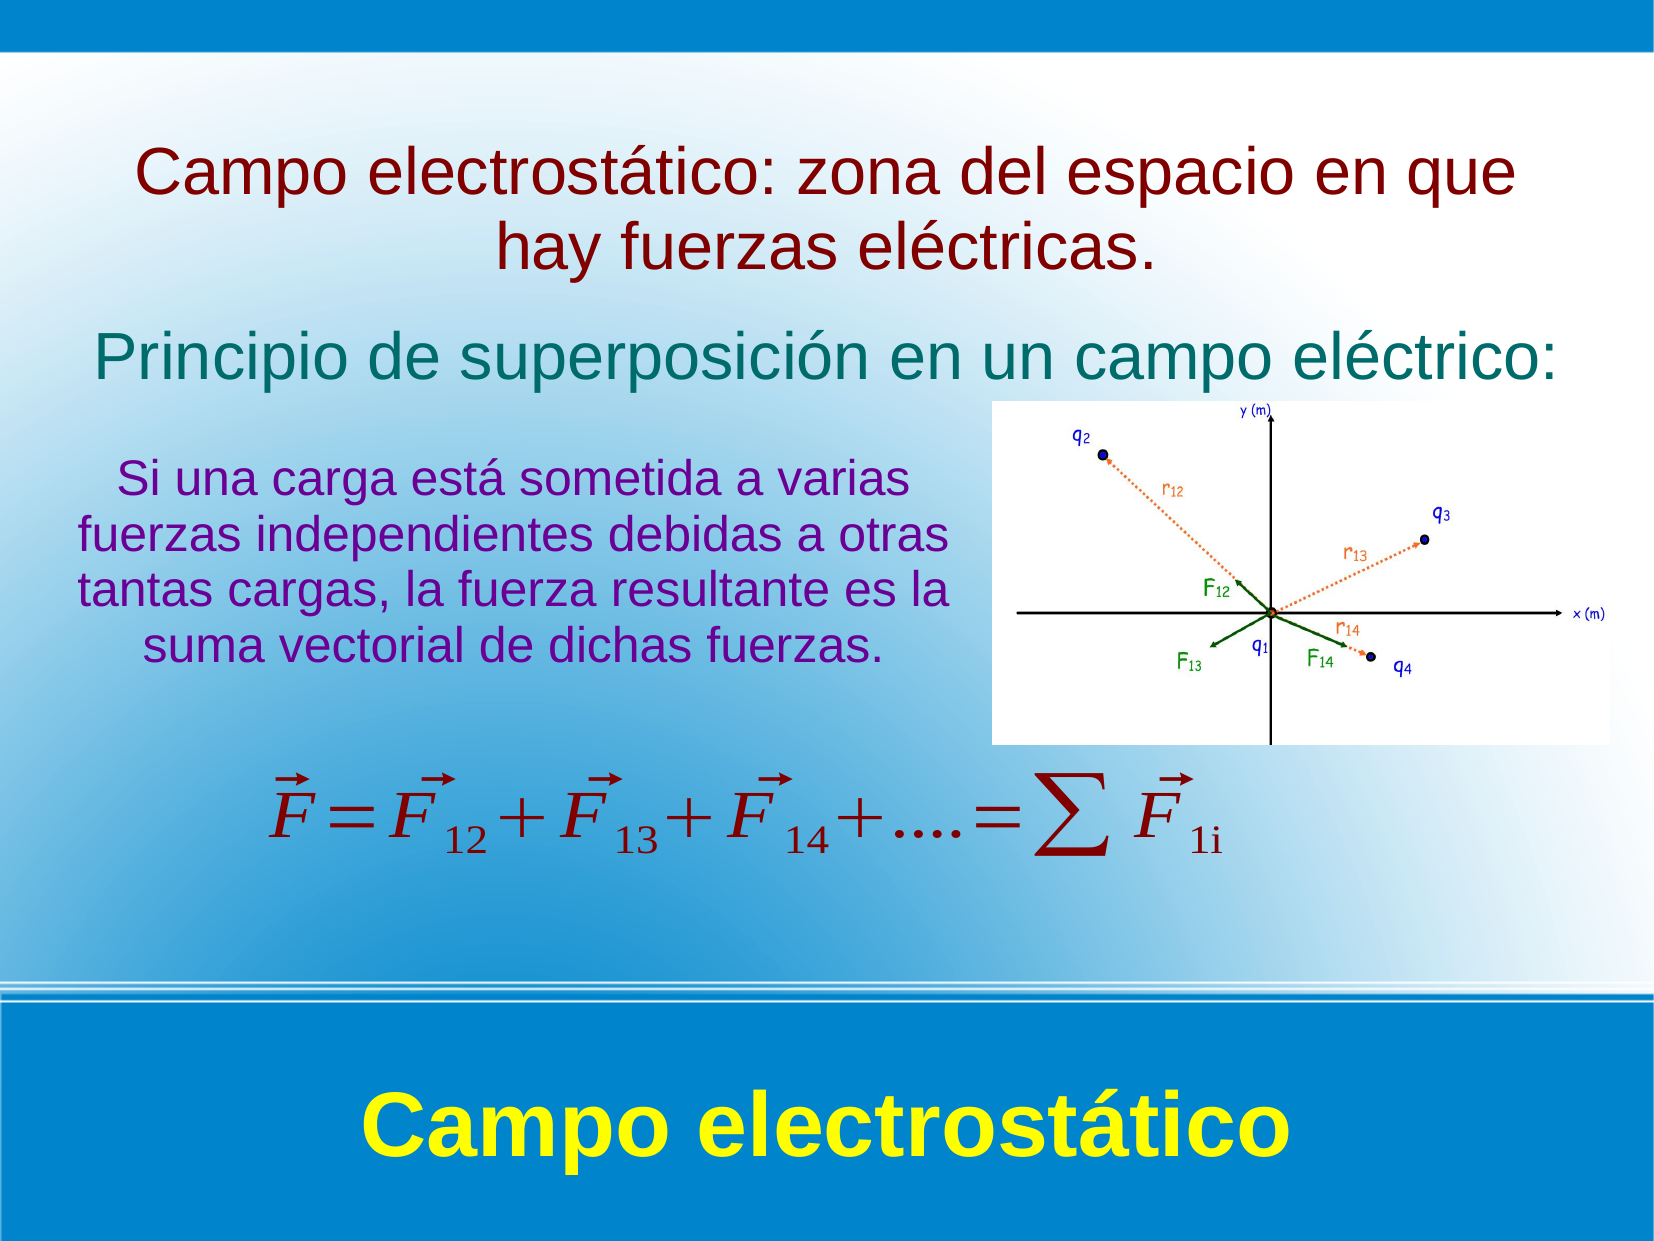

Campo electrostático: zona del espacio en que hay fuerzas eléctricas.
Principio de superposición en un campo eléctrico:
Si una carga está sometida a varias fuerzas independientes debidas a otras tantas cargas, la fuerza resultante es la suma vectorial de dichas fuerzas.
# Campo electrostático